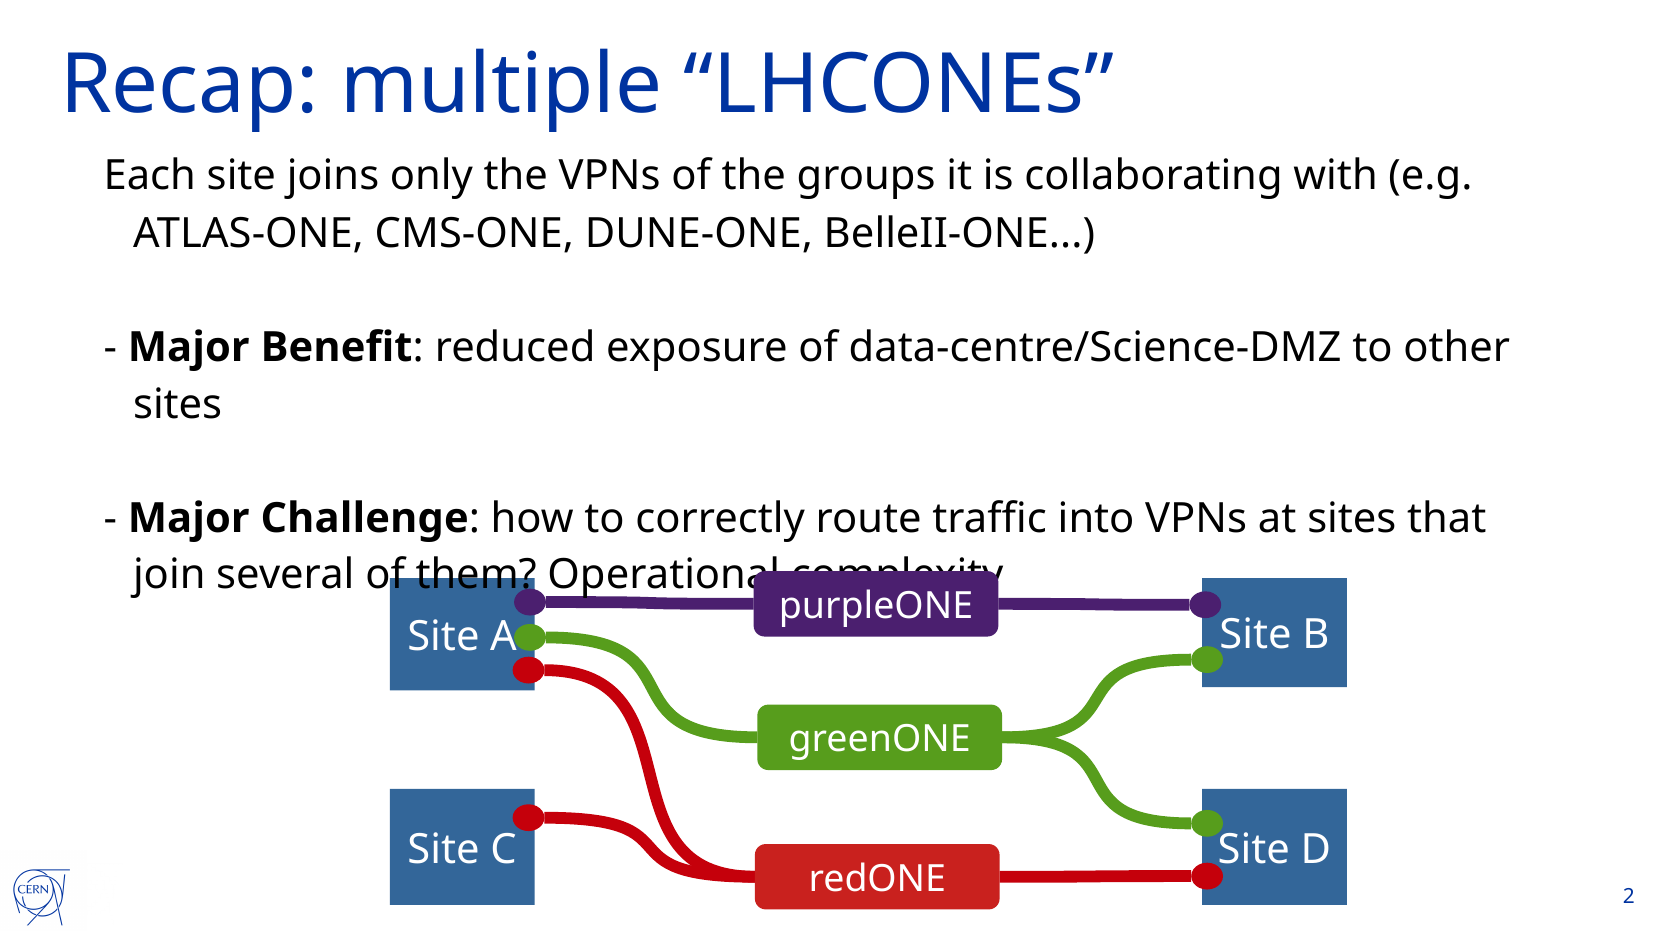

# Recap: multiple “LHCONEs”
Each site joins only the VPNs of the groups it is collaborating with (e.g. ATLAS-ONE, CMS-ONE, DUNE-ONE, BelleII-ONE...)
- Major Benefit: reduced exposure of data-centre/Science-DMZ to other sites
- Major Challenge: how to correctly route traffic into VPNs at sites that join several of them? Operational complexity
purpleONE
Site A
Site B
greenONE
Site C
Site D
redONE